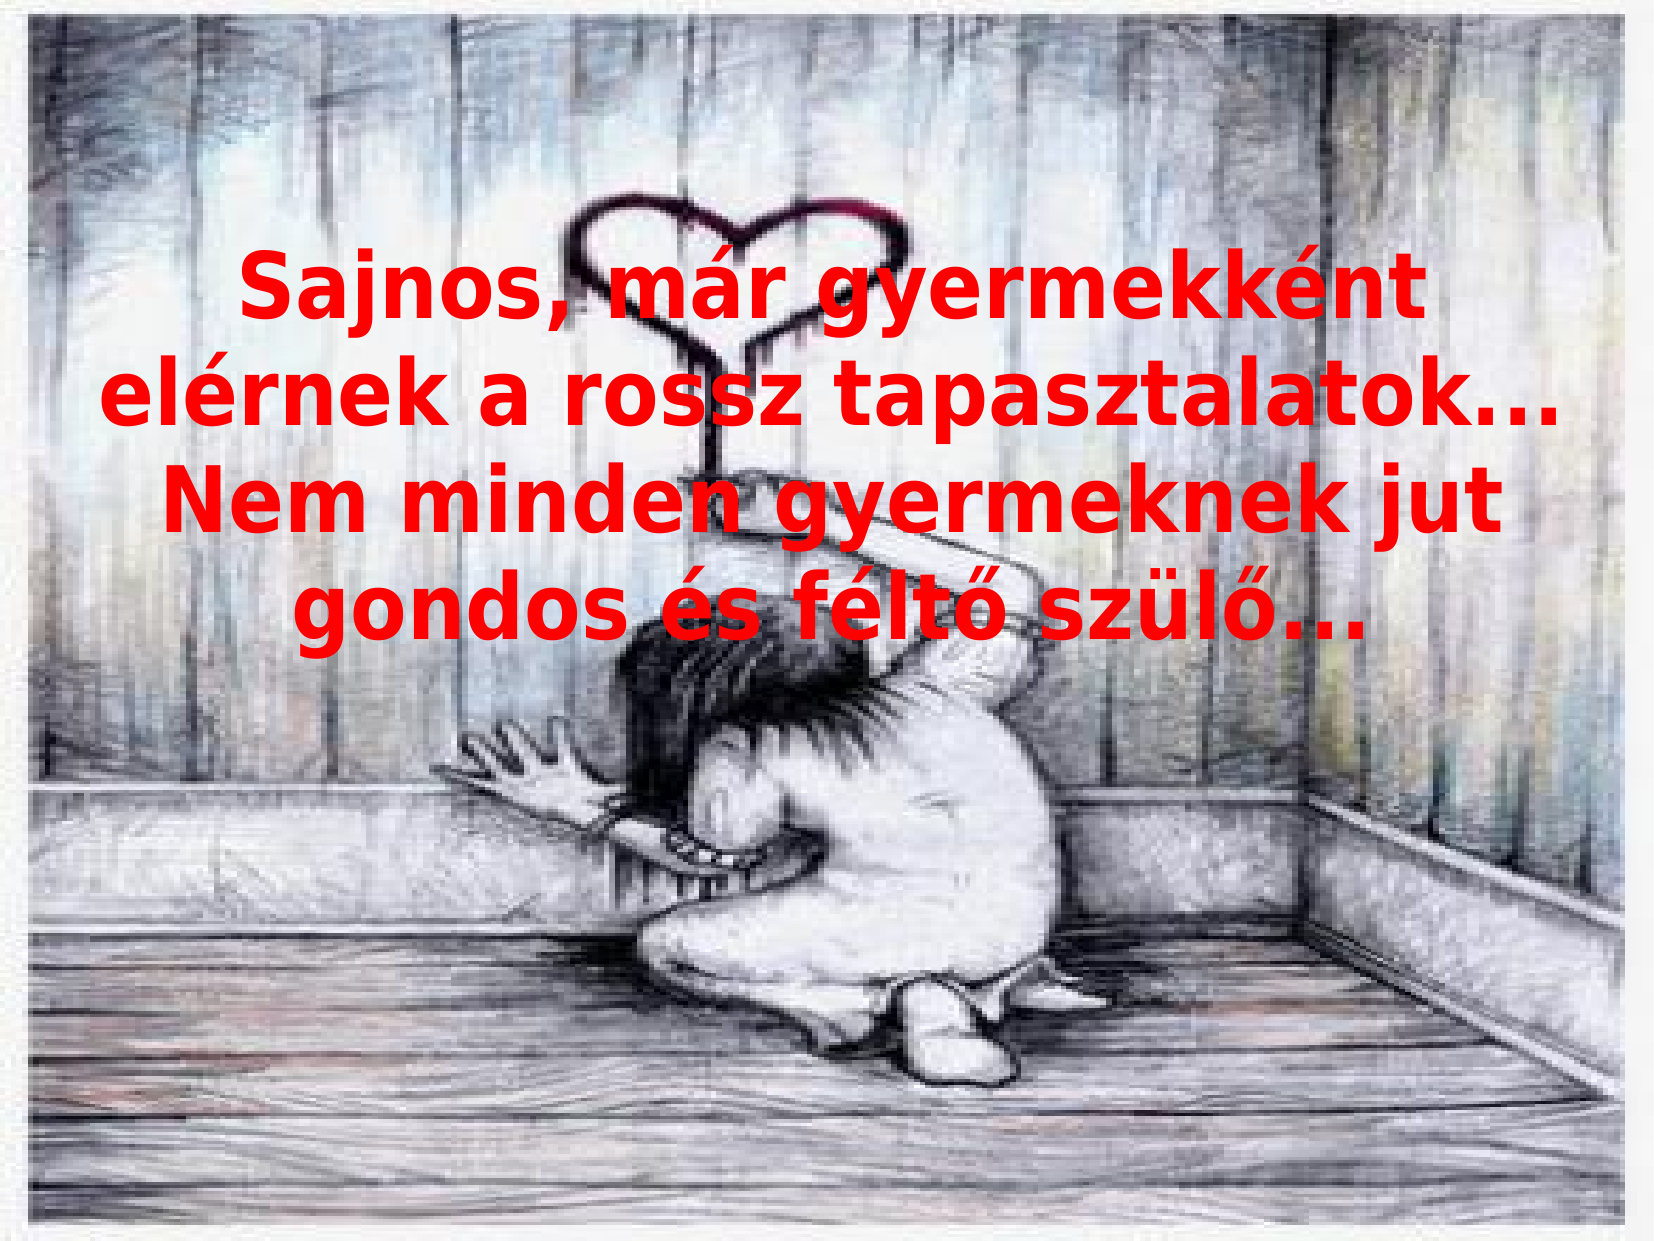

# Sajnos, már gyermekként elérnek a rossz tapasztalatok...
Nem minden gyermeknek jut gondos és féltő szülő...